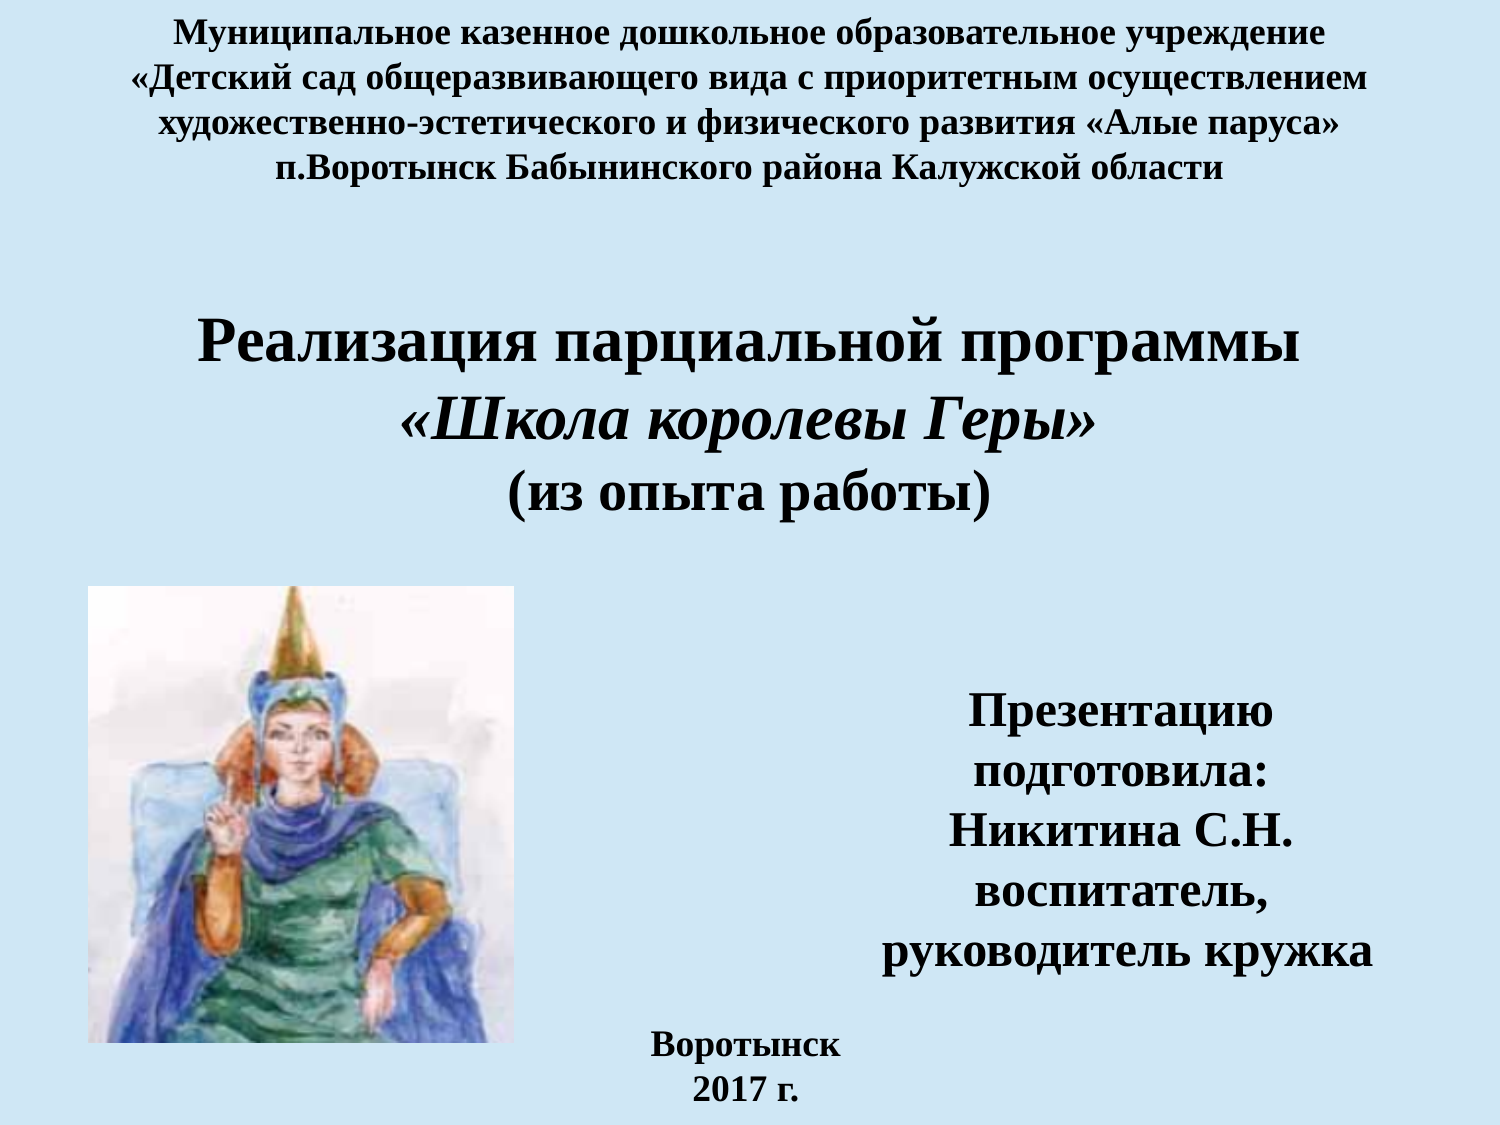

# Муниципальное казенное дошкольное образовательное учреждение «Детский сад общеразвивающего вида с приоритетным осуществлением художественно-эстетического и физического развития «Алые паруса» п.Воротынск Бабынинского района Калужской области Реализация парциальной программы «Школа королевы Геры» (из опыта работы)
Презентацию подготовила:
Никитина С.Н.
воспитатель,
 руководитель кружка
Воротынск
2017 г.